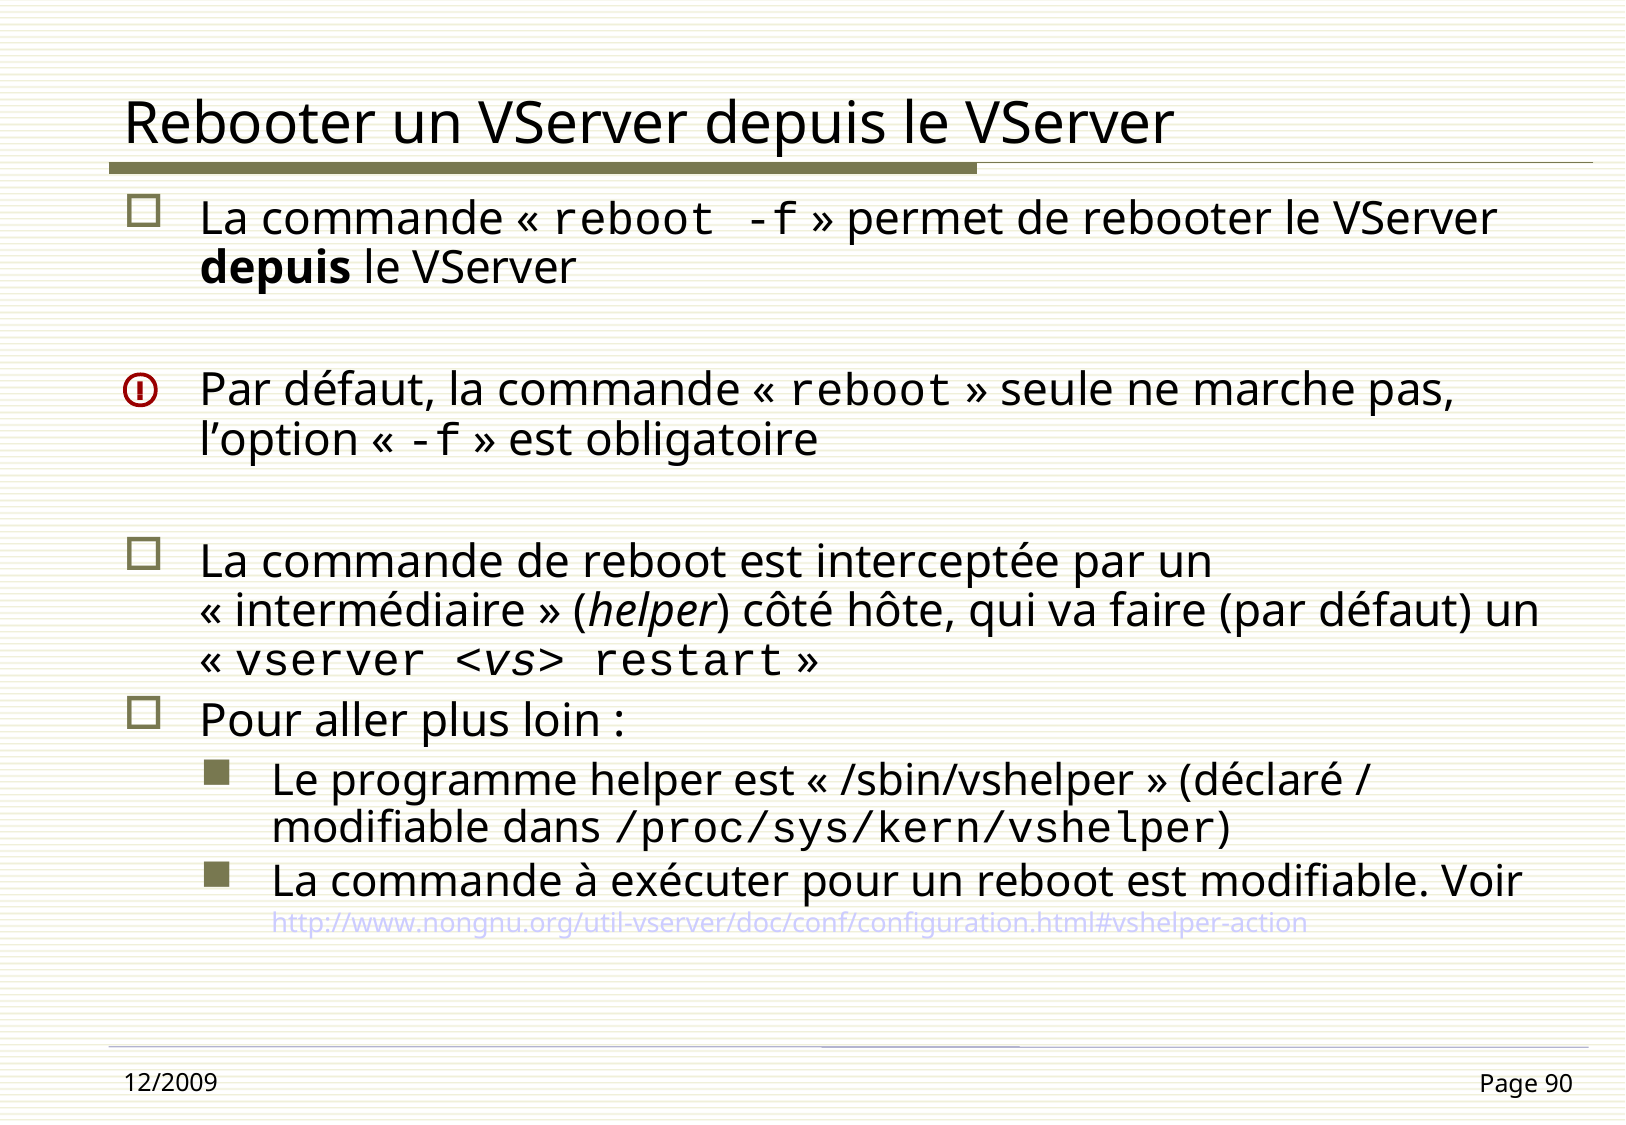

# Rebooter un VServer depuis le VServer
La commande « reboot -f » permet de rebooter le VServer depuis le VServer
 	Par défaut, la commande « reboot » seule ne marche pas, l’option « -f » est obligatoire
La commande de reboot est interceptée par un « intermédiaire » (helper) côté hôte, qui va faire (par défaut) un « vserver <vs> restart »
Pour aller plus loin :
Le programme helper est « /sbin/vshelper » (déclaré / modifiable dans /proc/sys/kern/vshelper)‏
La commande à exécuter pour un reboot est modifiable. Voir http://www.nongnu.org/util-vserver/doc/conf/configuration.html#vshelper-action
90